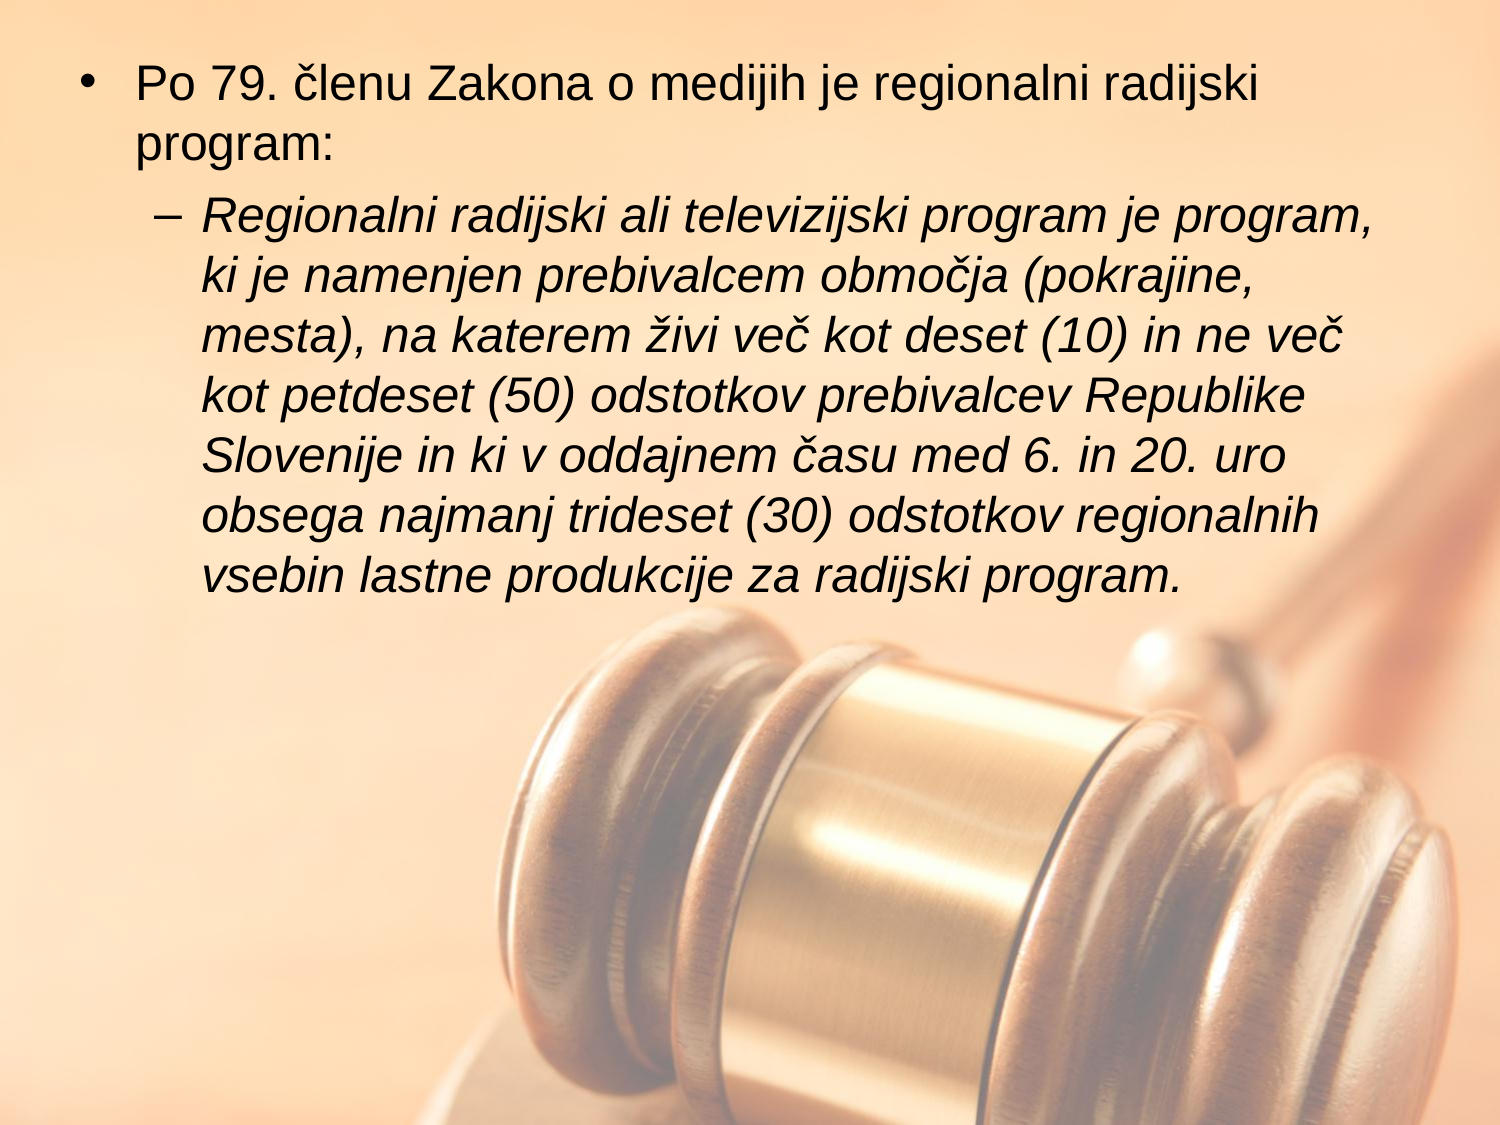

Po 79. členu Zakona o medijih je regionalni radijski program:
Regionalni radijski ali televizijski program je program, ki je namenjen prebivalcem območja (pokrajine, mesta), na katerem živi več kot deset (10) in ne več kot petdeset (50) odstotkov prebivalcev Republike Slovenije in ki v oddajnem času med 6. in 20. uro obsega najmanj trideset (30) odstotkov regionalnih vsebin lastne produkcije za radijski program.